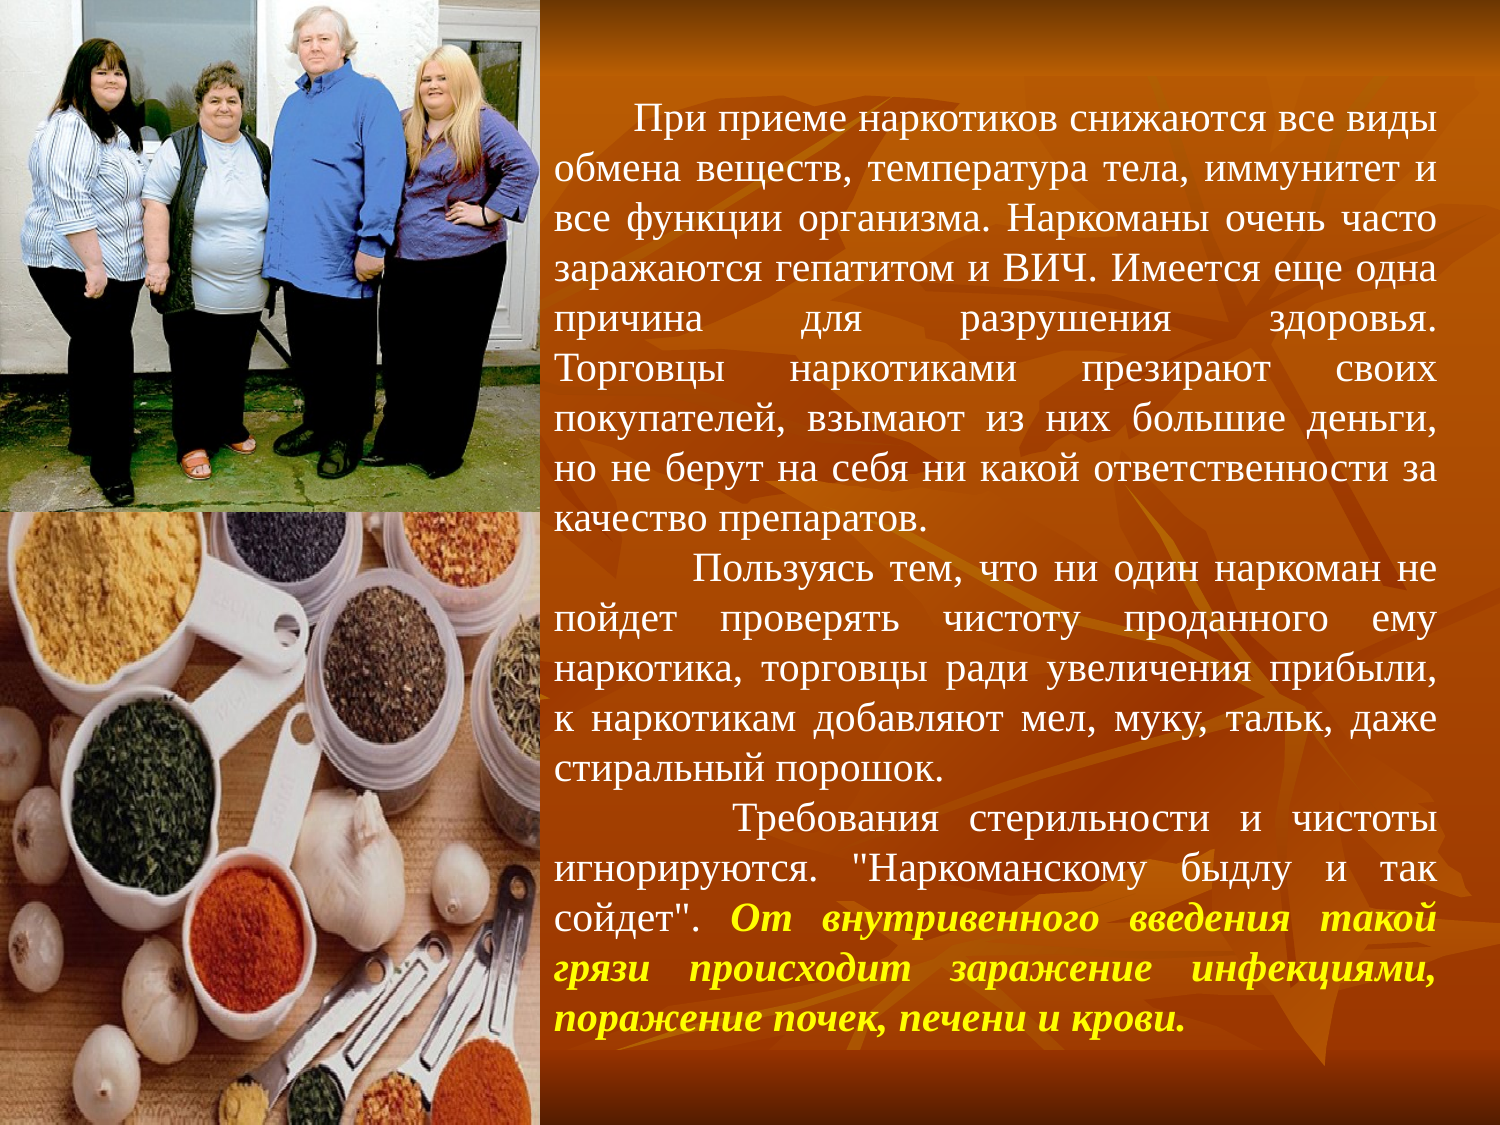

При приеме наркотиков снижаются все виды обмена веществ, температура тела, иммунитет и все функции организма. Наркоманы очень часто заражаются гепатитом и ВИЧ. Имеется еще одна причина для разрушения здоровья.
Торговцы наркотиками презирают своих покупателей, взымают из них большие деньги, но не берут на себя ни какой ответственности за качество препаратов.
 Пользуясь тем, что ни один наркоман не пойдет проверять чистоту проданного ему наркотика, торговцы ради увеличения прибыли, к наркотикам добавляют мел, муку, тальк, даже стиральный порошок.
 Требования стерильности и чистоты игнорируются. "Наркоманскому быдлу и так сойдет". От внутривенного введения такой грязи происходит заражение инфекциями, поражение почек, печени и крови.